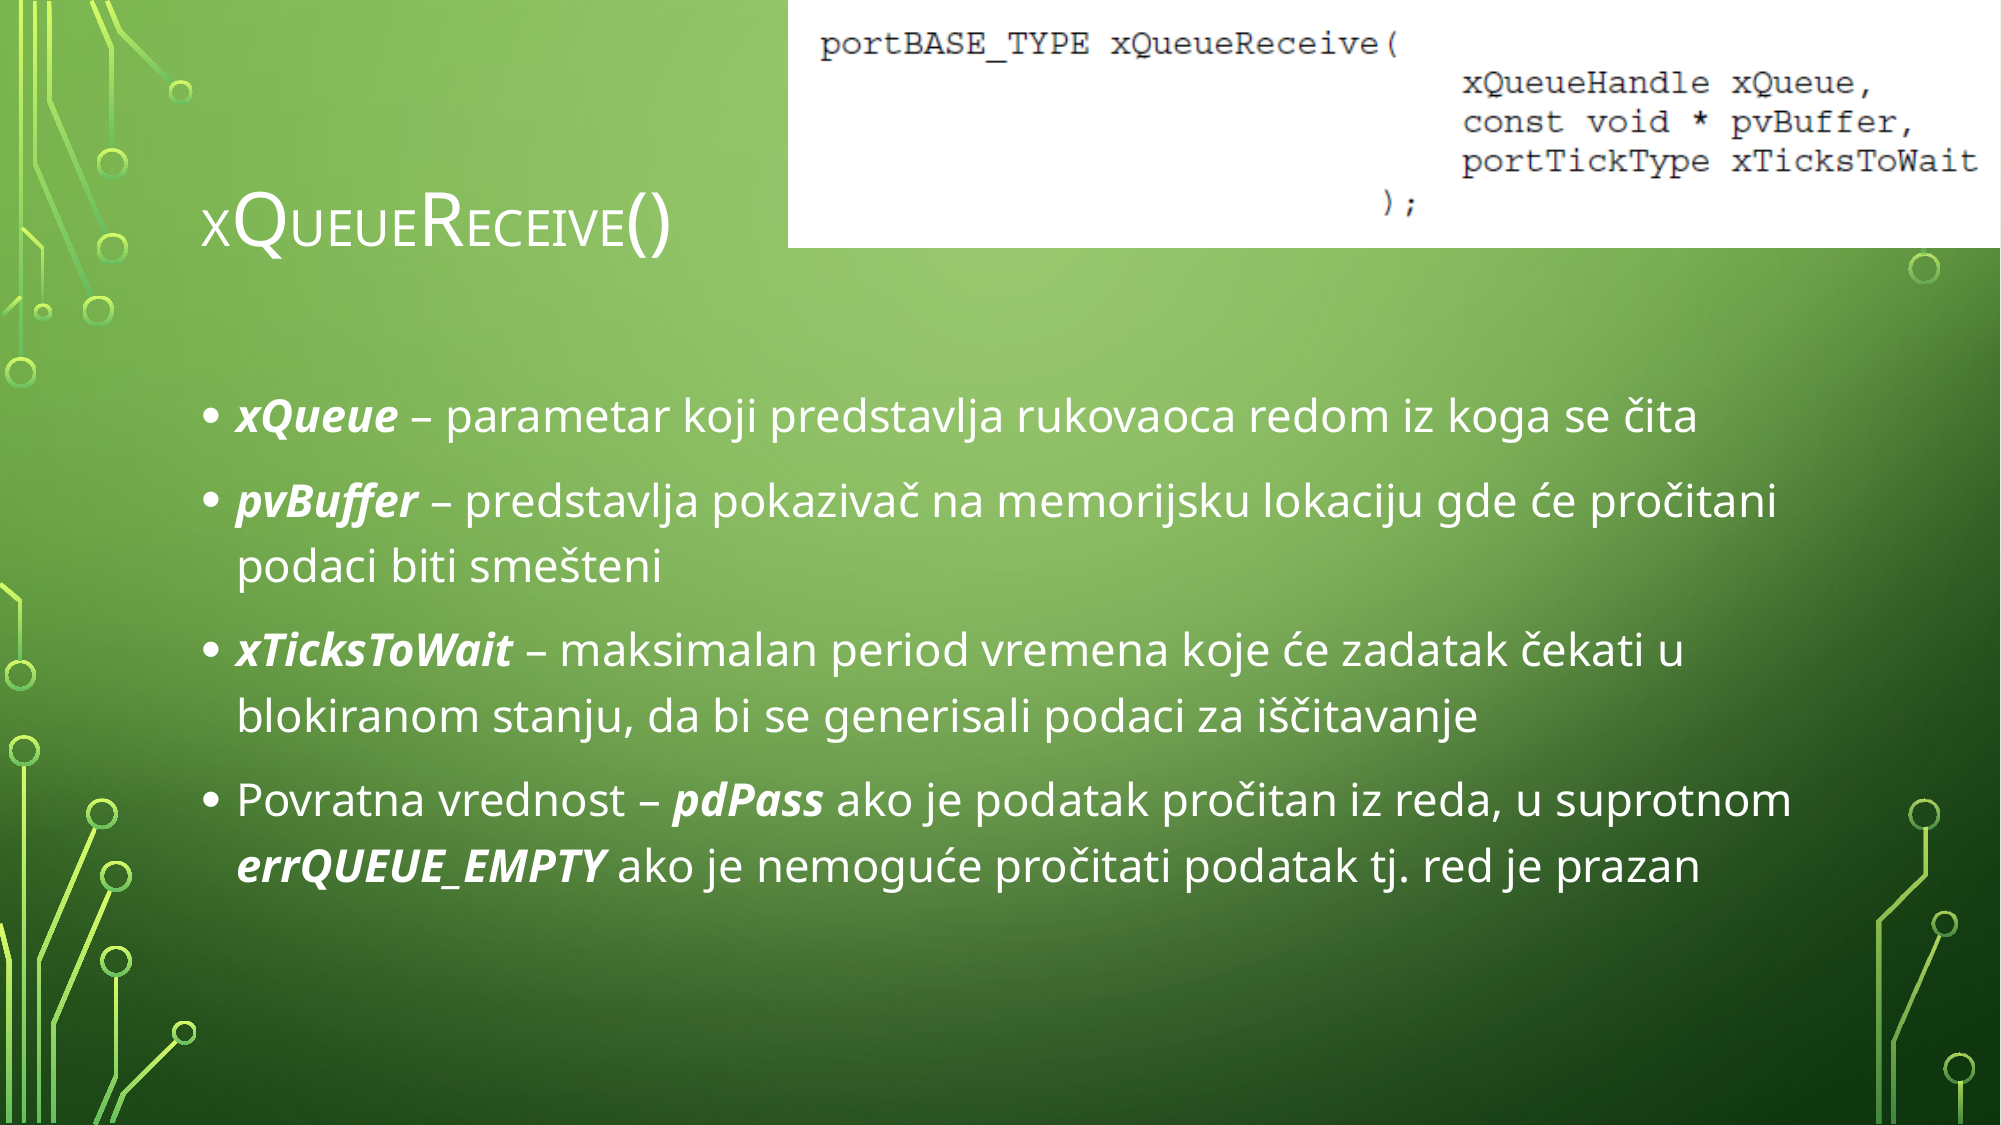

xQueueReceive()
xQueue – parametar koji predstavlja rukovaoca redom iz koga se čita
pvBuffer – predstavlja pokazivač na memorijsku lokaciju gde će pročitani podaci biti smešteni
xTicksToWait – maksimalan period vremena koje će zadatak čekati u blokiranom stanju, da bi se generisali podaci za iščitavanje
Povratna vrednost – pdPass ako je podatak pročitan iz reda, u suprotnom errQUEUE_EMPTY ako je nemoguće pročitati podatak tj. red je prazan